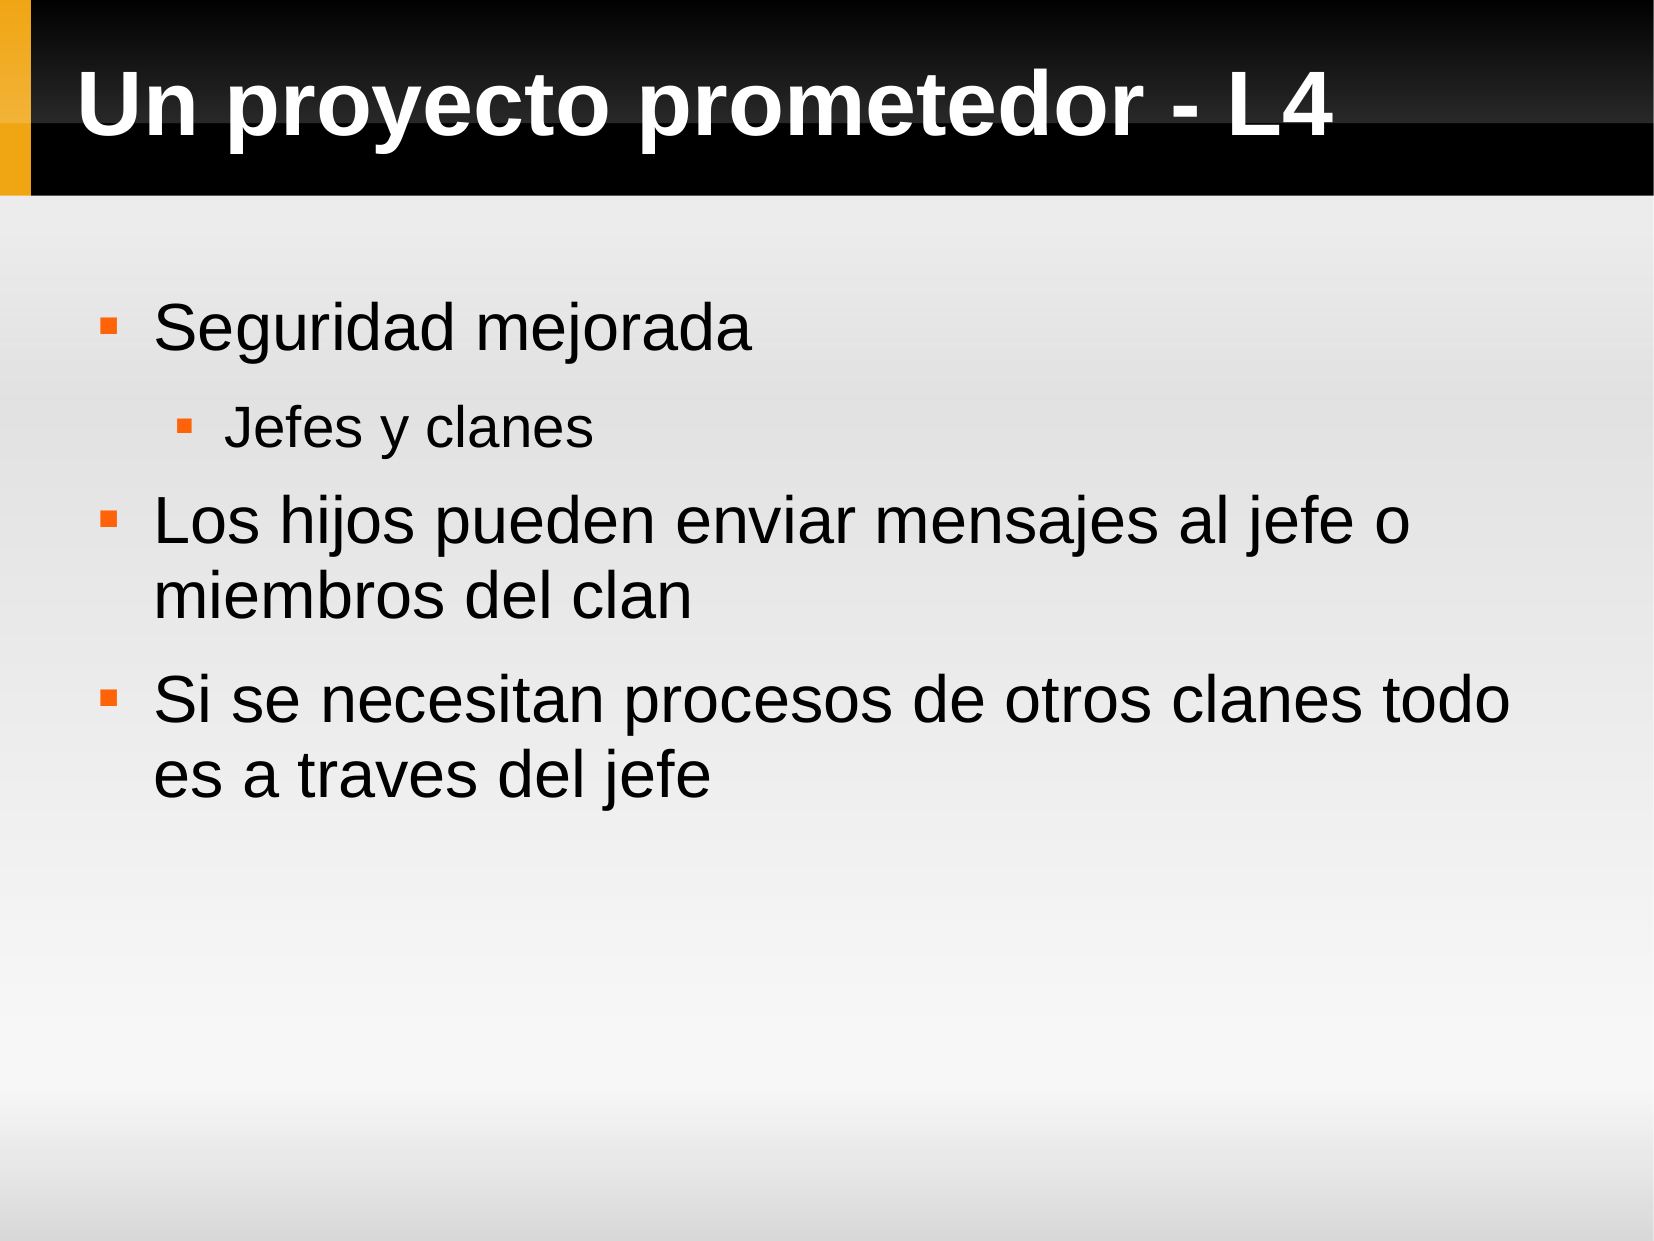

# Un proyecto prometedor - L4
Seguridad mejorada
Jefes y clanes
Los hijos pueden enviar mensajes al jefe o miembros del clan
Si se necesitan procesos de otros clanes todo es a traves del jefe